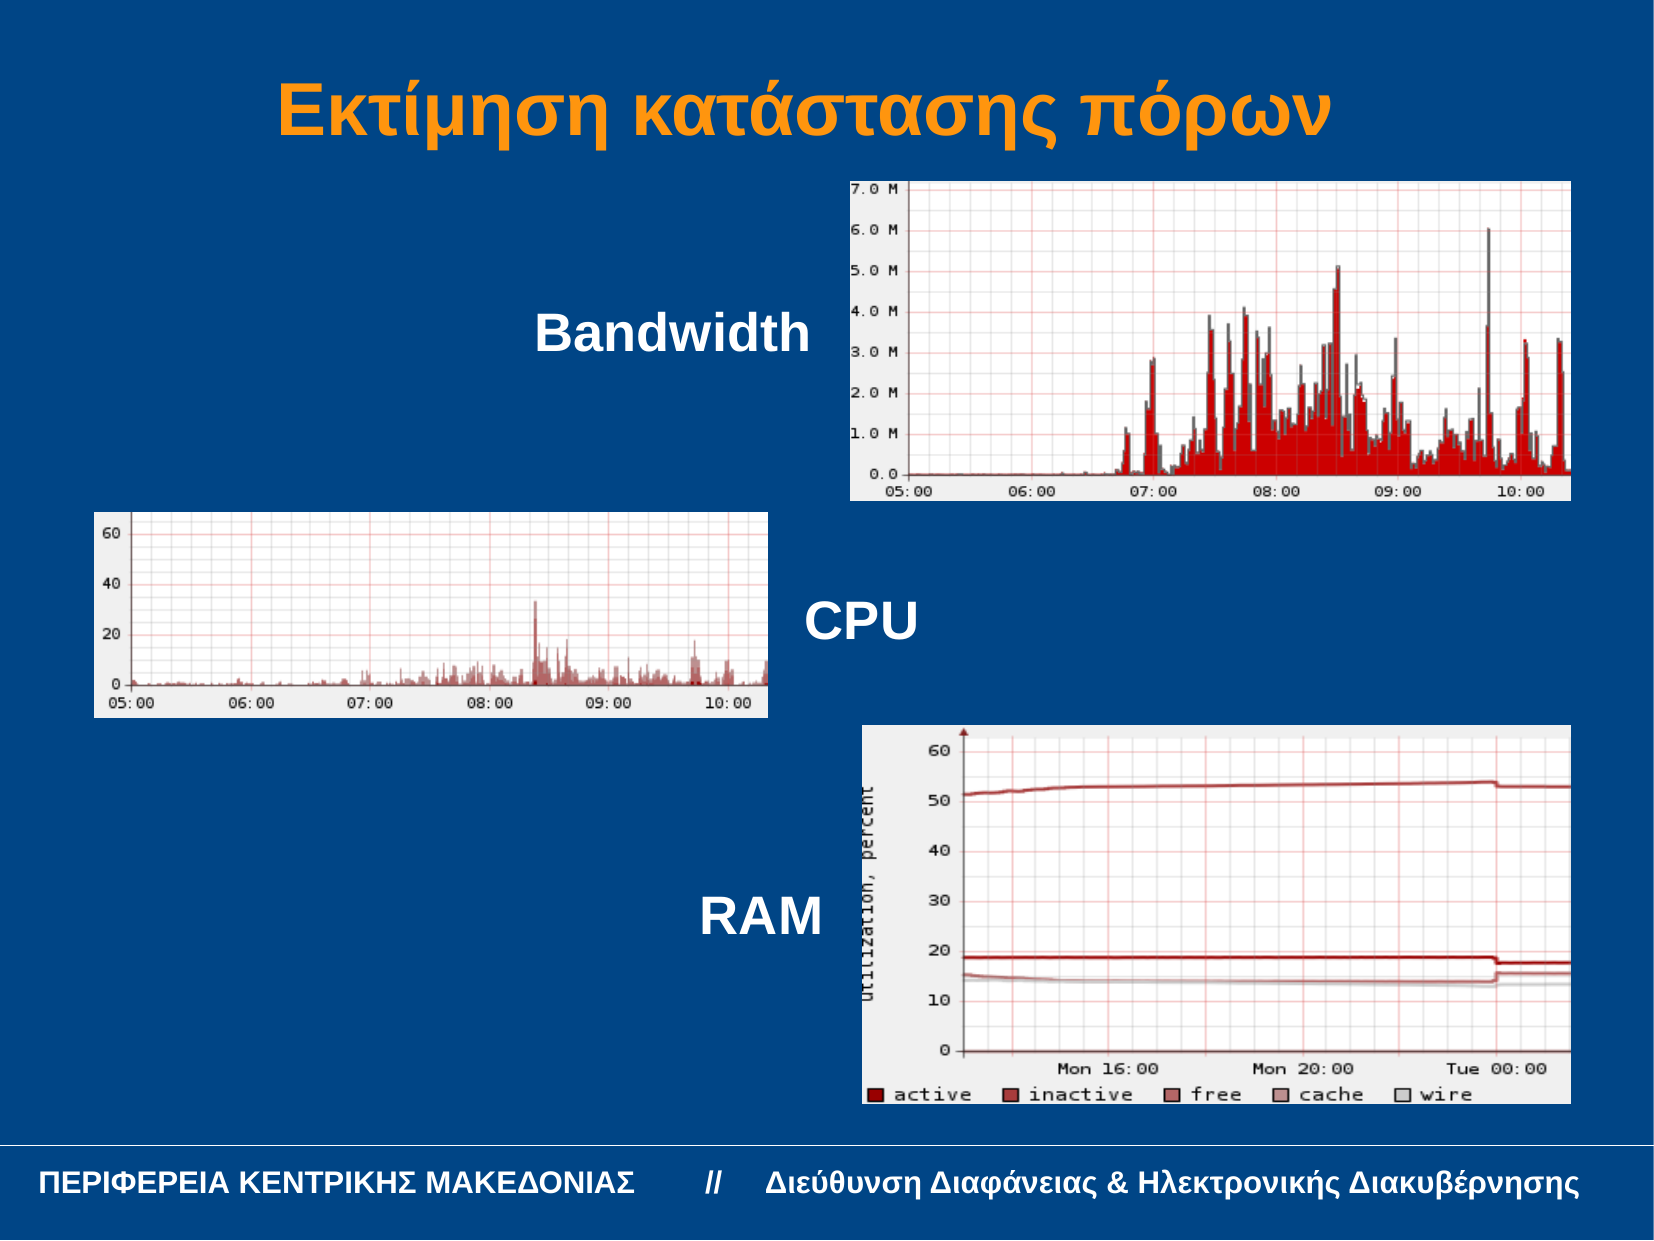

Εκτίμηση κατάστασης πόρων
#
Bandwidth
CPU
RAM
ΠΕΡΙΦΕΡΕΙΑ ΚΕΝΤΡΙΚΗΣ ΜΑΚΕΔΟΝΙΑΣ // Διεύθυνση Διαφάνειας & Ηλεκτρονικής Διακυβέρνησης